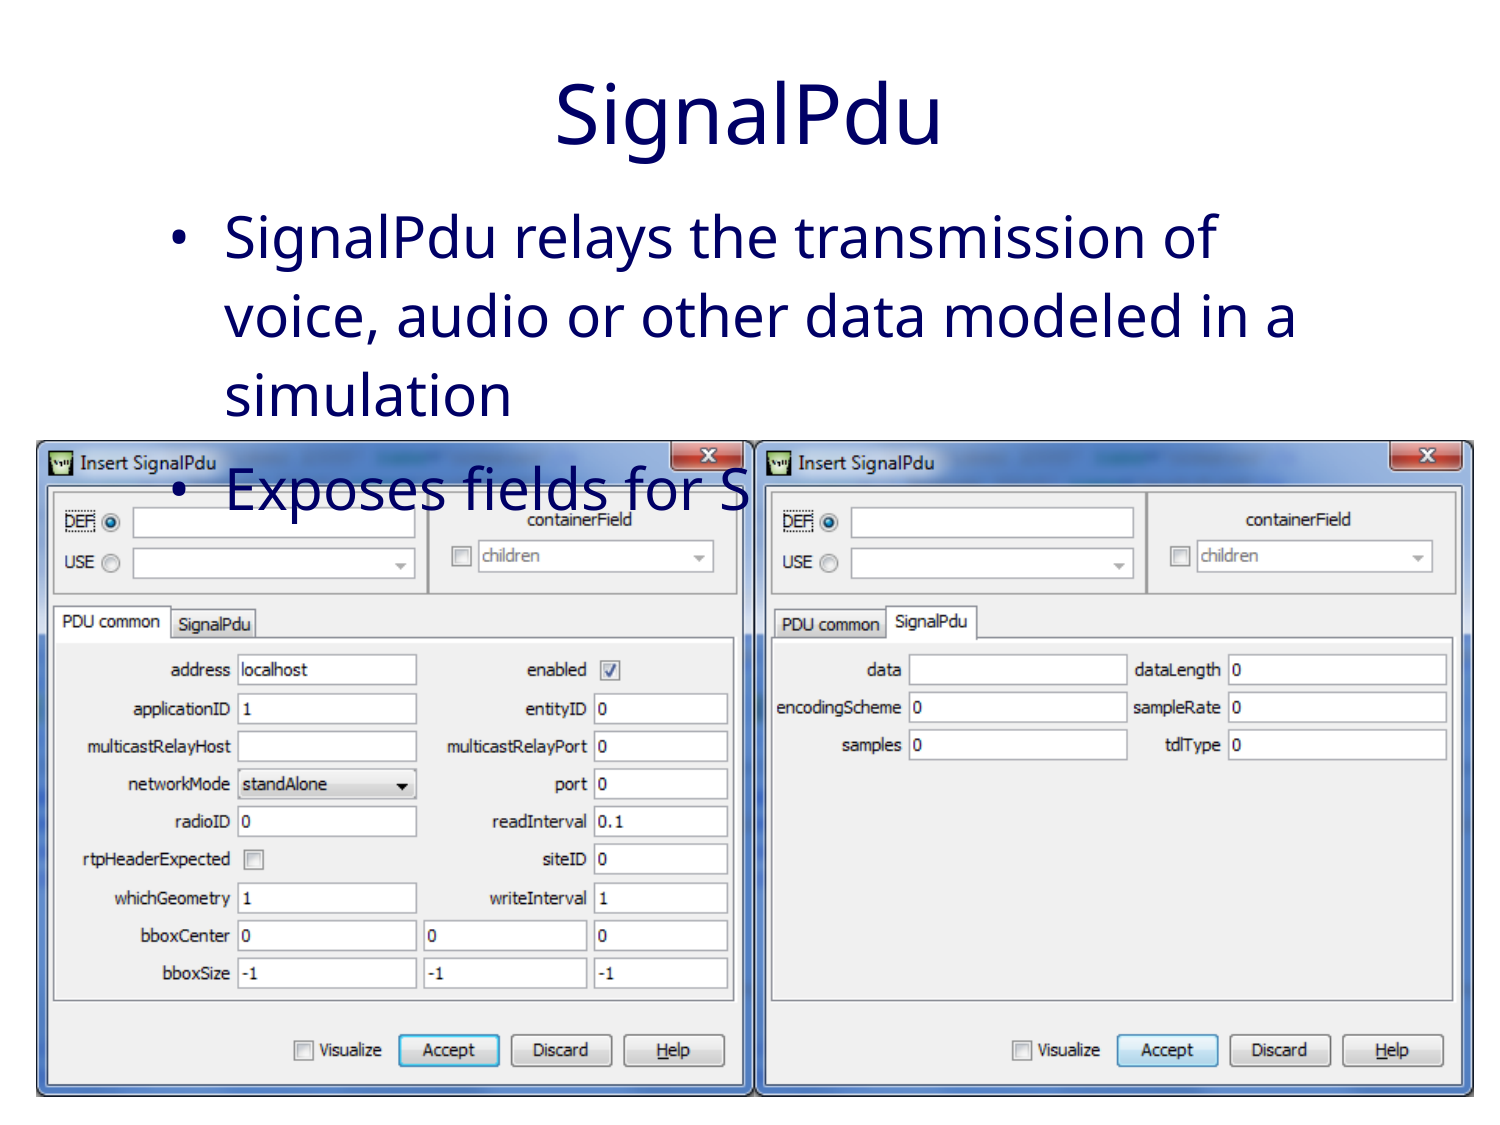

# SignalPdu
SignalPdu relays the transmission of voice, audio or other data modeled in a simulation
Exposes fields for SignalPdu node